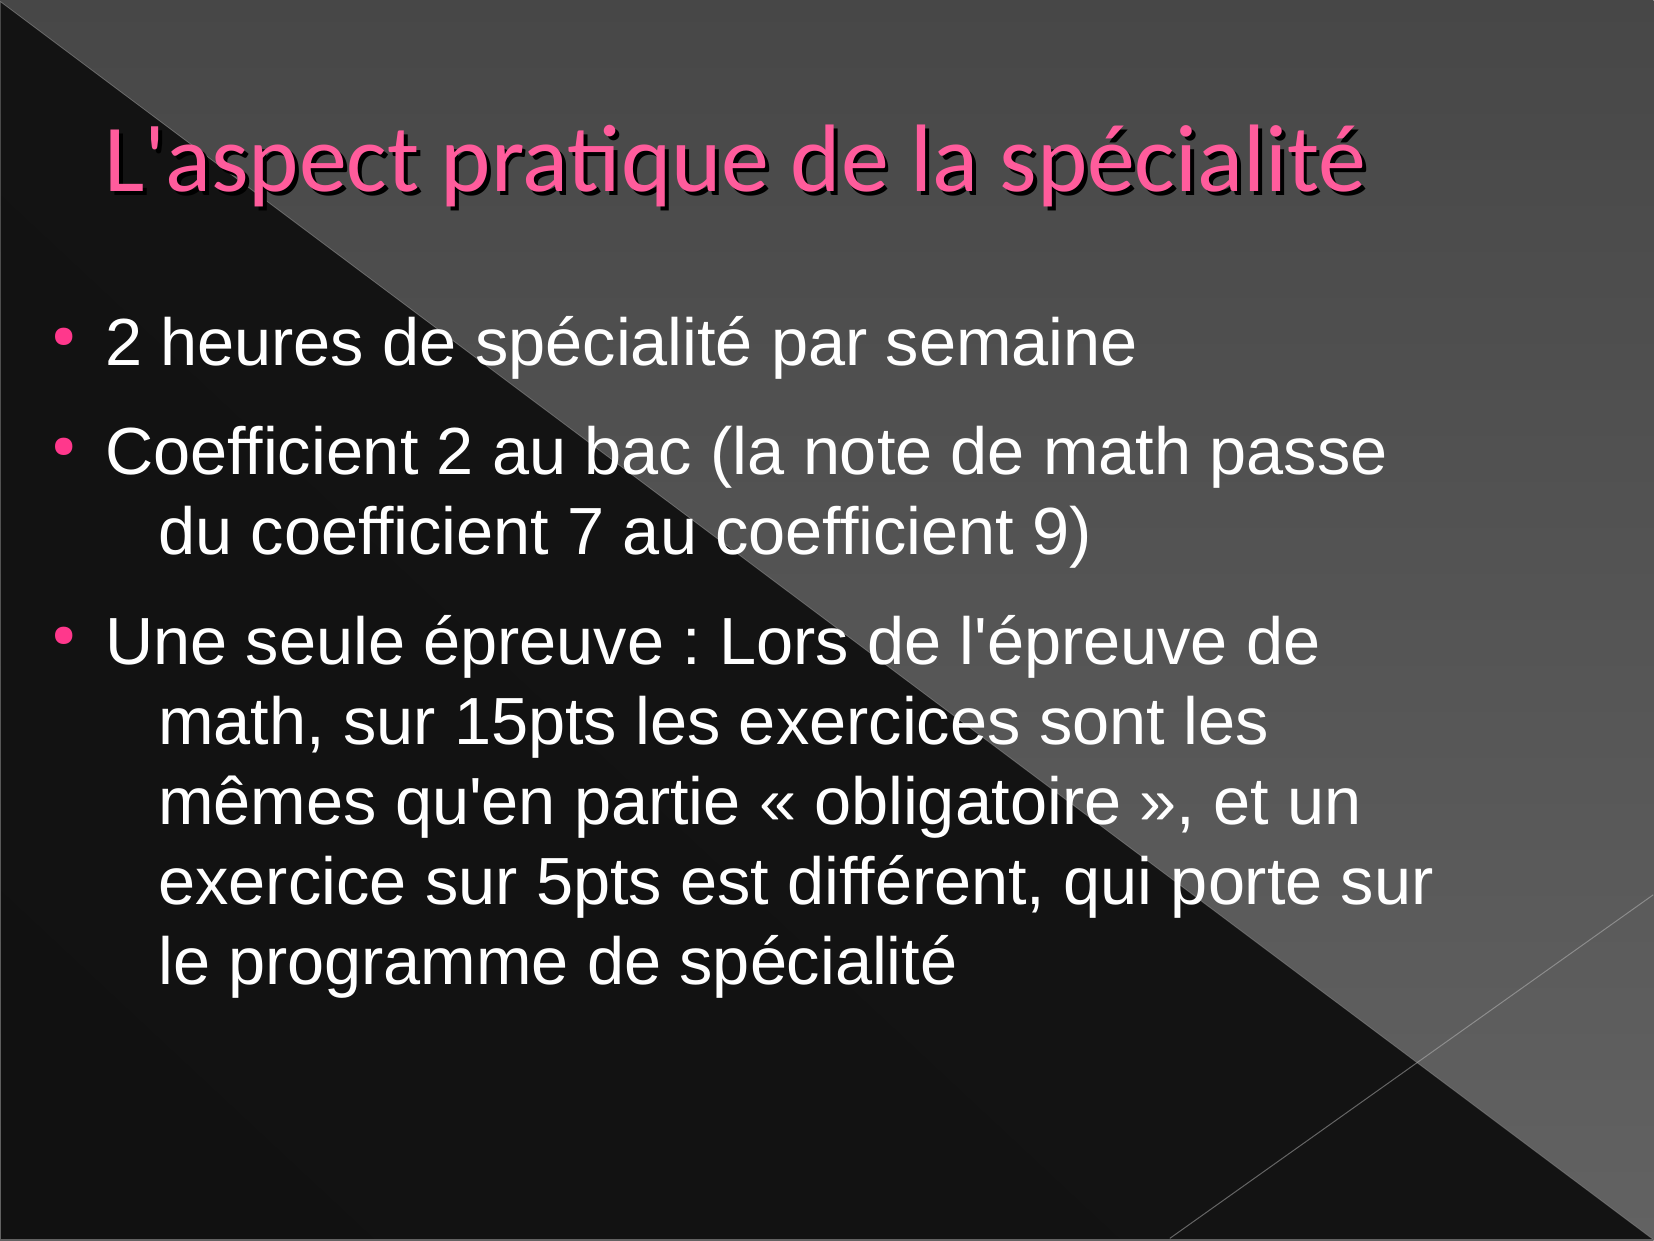

# L'aspect pratique de la spécialité
2 heures de spécialité par semaine
Coefficient 2 au bac (la note de math passe du coefficient 7 au coefficient 9)
Une seule épreuve : Lors de l'épreuve de math, sur 15pts les exercices sont les mêmes qu'en partie « obligatoire », et un exercice sur 5pts est différent, qui porte sur le programme de spécialité